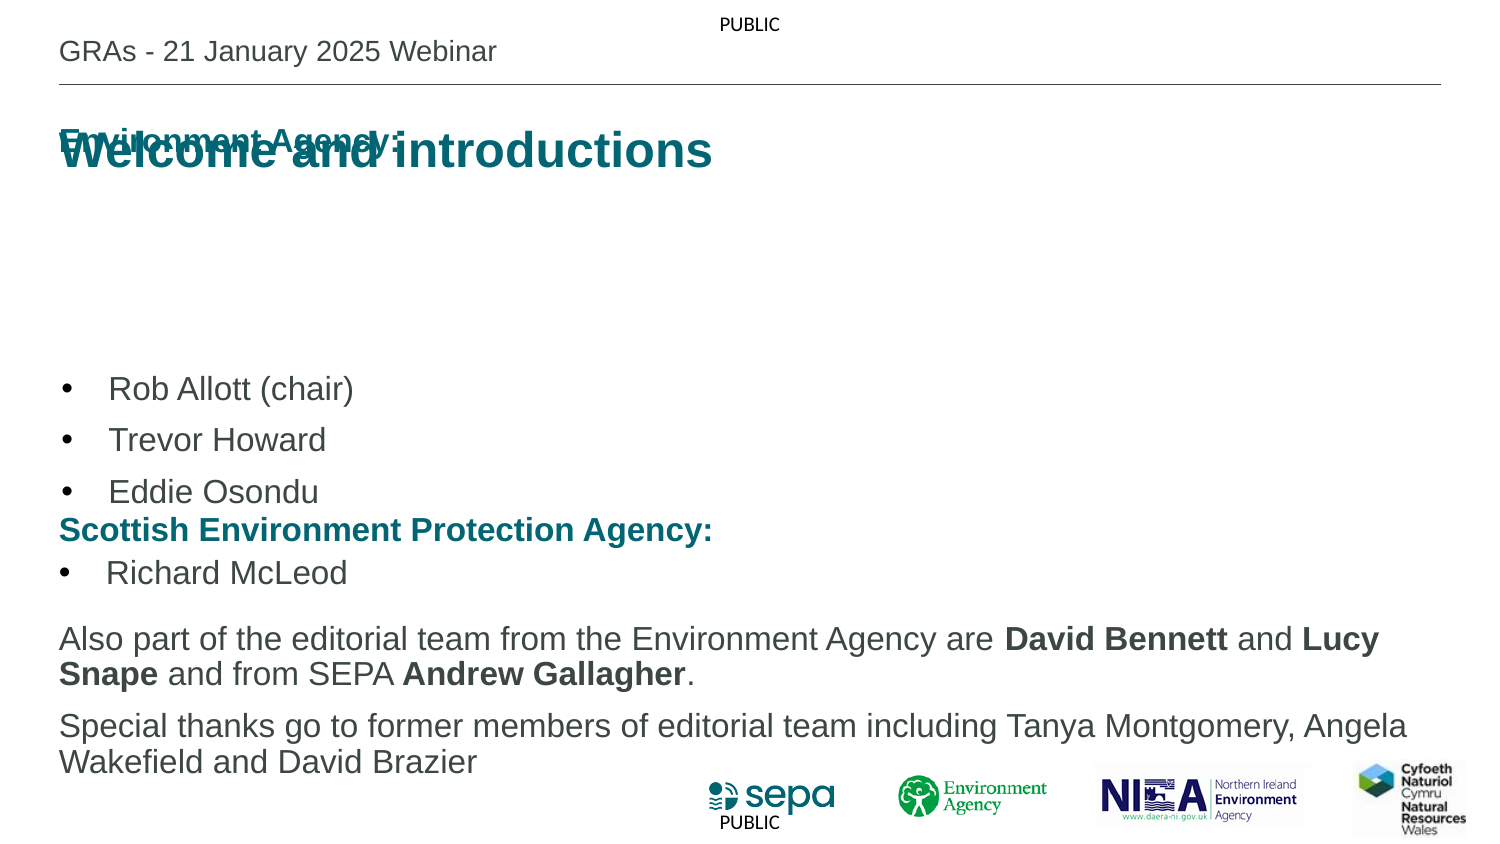

GRAs - 21 January 2025 Webinar
# Welcome and introductions
Environment Agency:
Rob Allott (chair)
Trevor Howard
Eddie Osondu
Scottish Environment Protection Agency:
Richard McLeod
Also part of the editorial team from the Environment Agency are David Bennett and Lucy Snape and from SEPA Andrew Gallagher.
Special thanks go to former members of editorial team including Tanya Montgomery, Angela Wakefield and David Brazier